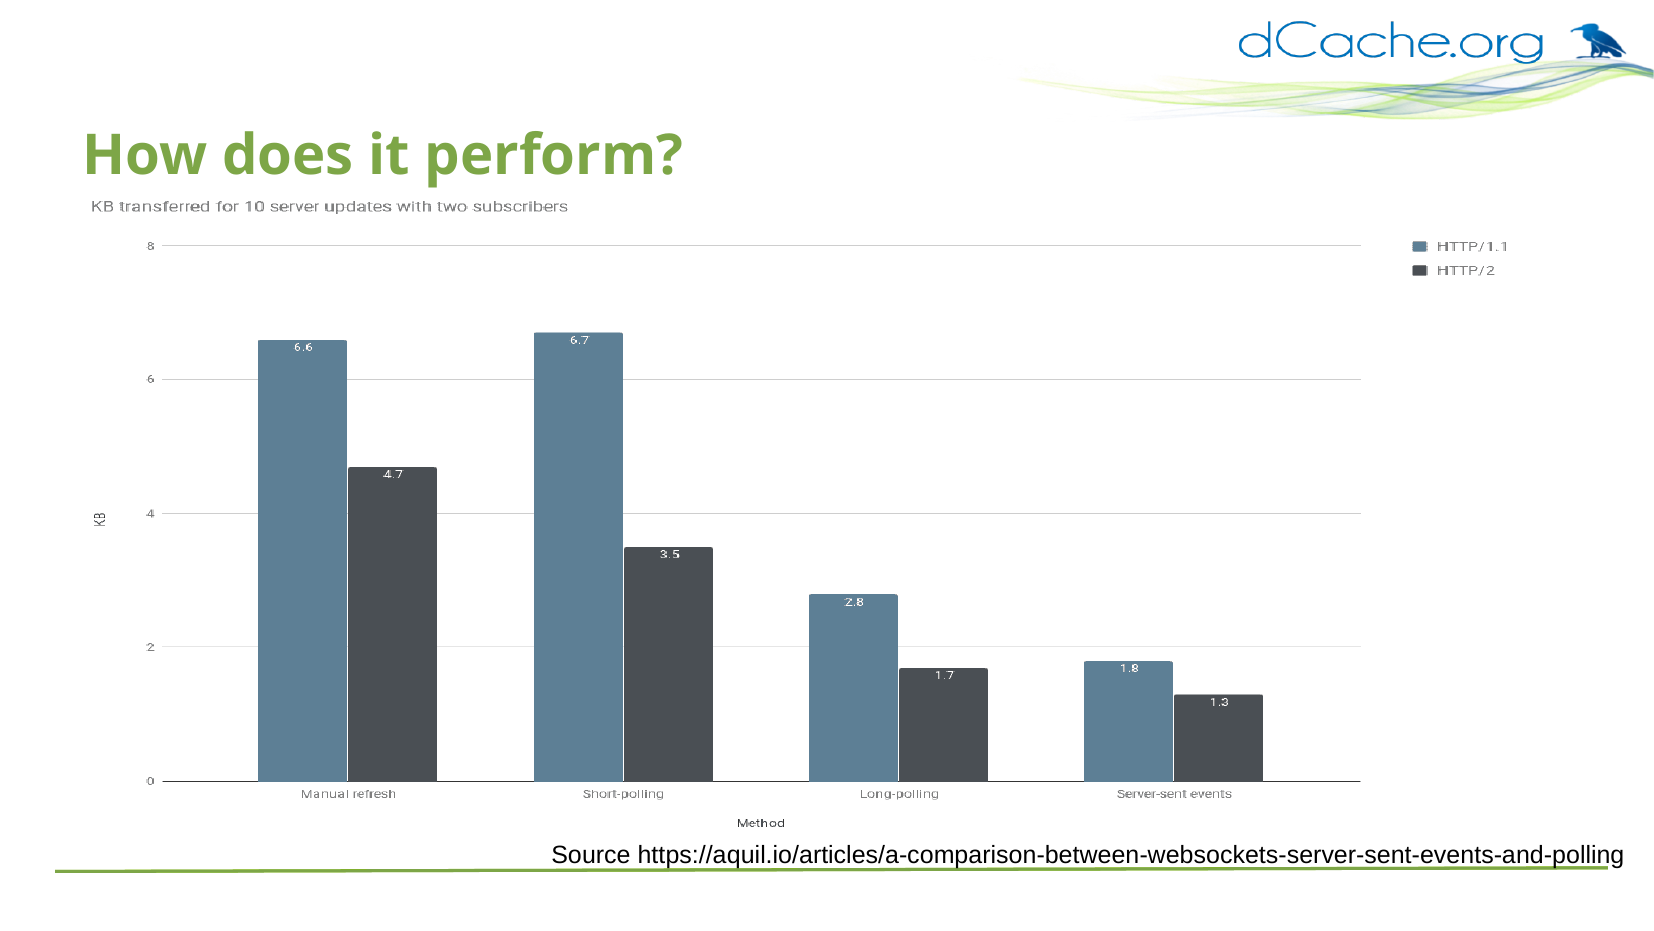

# How does it perform?
Source https://aquil.io/articles/a-comparison-between-websockets-server-sent-events-and-polling